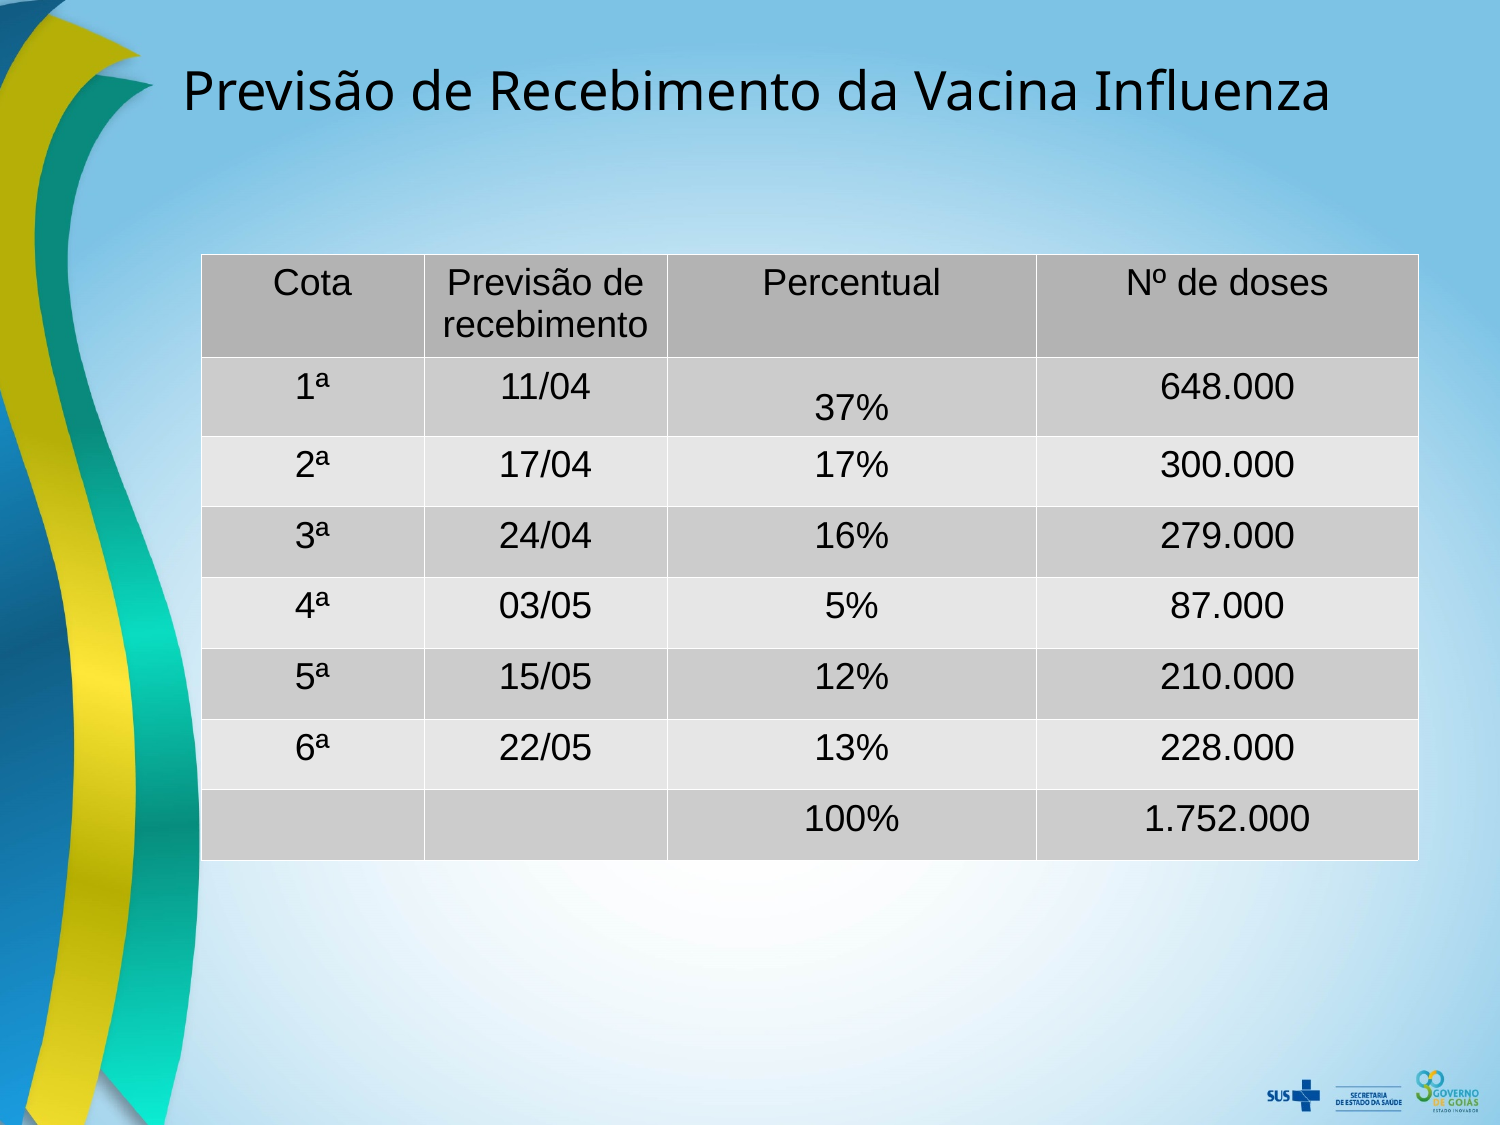

Previsão de Recebimento da Vacina Influenza
| Cota | Previsão de recebimento | Percentual | Nº de doses |
| --- | --- | --- | --- |
| 1ª | 11/04 | 37% | 648.000 |
| 2ª | 17/04 | 17% | 300.000 |
| 3ª | 24/04 | 16% | 279.000 |
| 4ª | 03/05 | 5% | 87.000 |
| 5ª | 15/05 | 12% | 210.000 |
| 6ª | 22/05 | 13% | 228.000 |
| | | 100% | 1.752.000 |